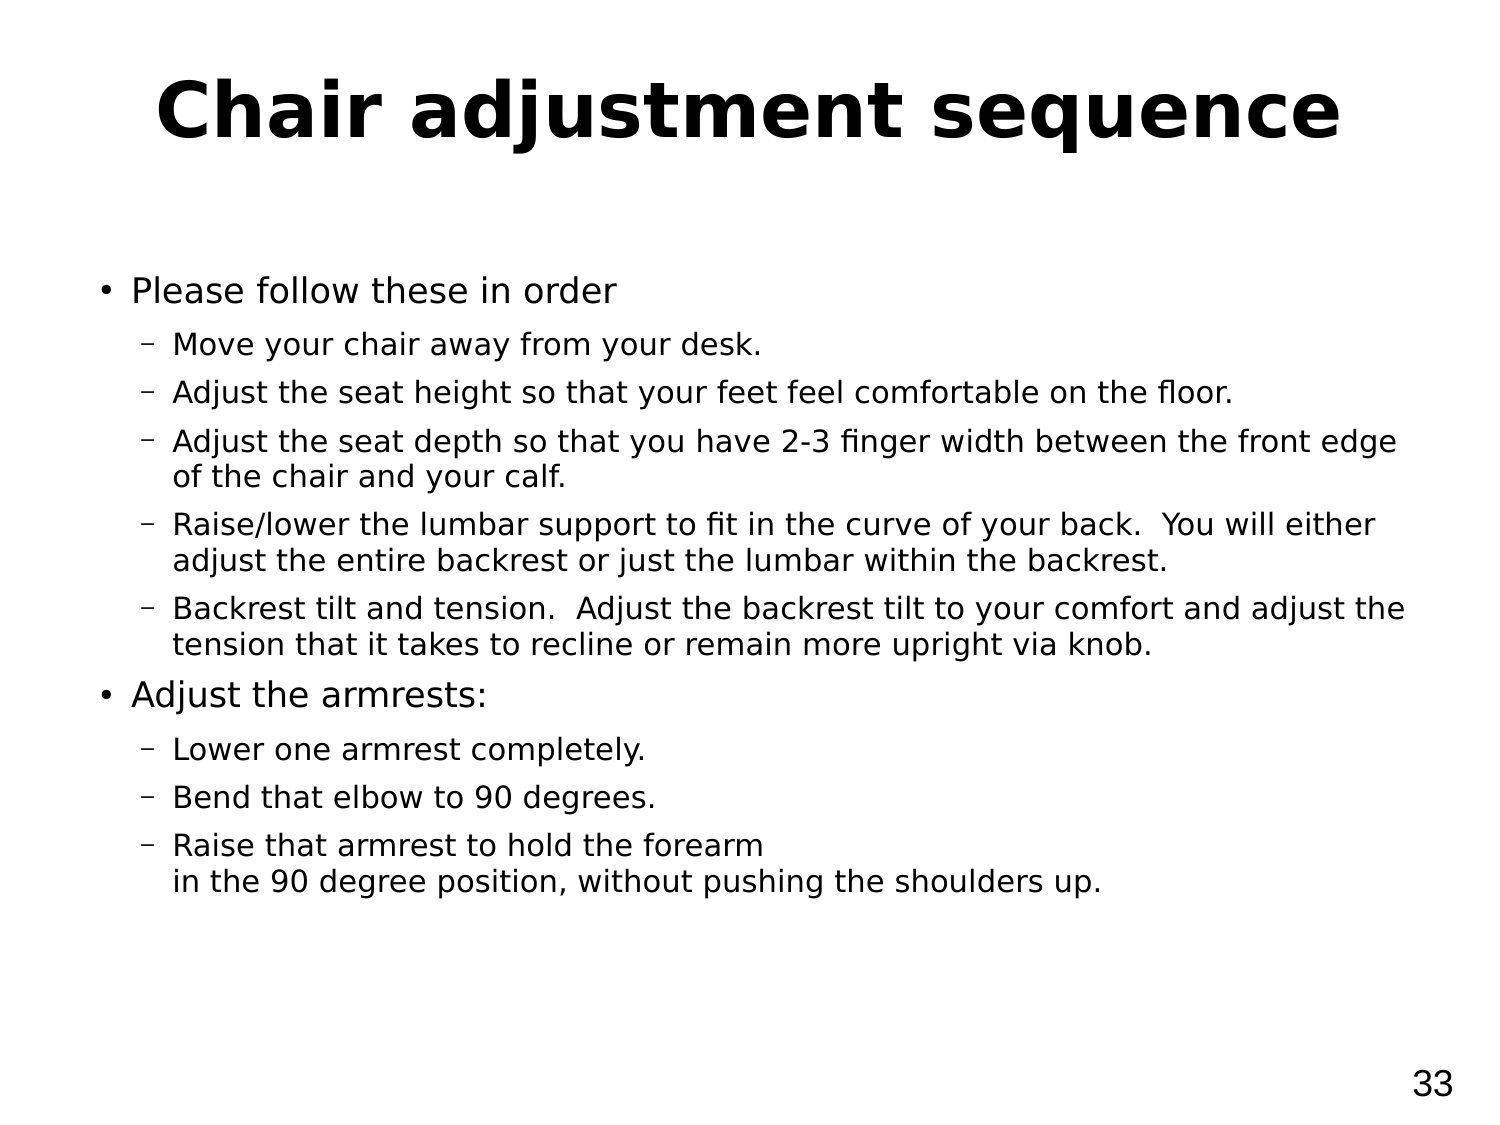

# Chair adjustment sequence
Please follow these in order
Move your chair away from your desk.
Adjust the seat height so that your feet feel comfortable on the floor.
Adjust the seat depth so that you have 2-3 finger width between the front edge of the chair and your calf.
Raise/lower the lumbar support to fit in the curve of your back. You will either adjust the entire backrest or just the lumbar within the backrest.
Backrest tilt and tension. Adjust the backrest tilt to your comfort and adjust the tension that it takes to recline or remain more upright via knob.
Adjust the armrests:
Lower one armrest completely.
Bend that elbow to 90 degrees.
Raise that armrest to hold the forearm
in the 90 degree position, without pushing the shoulders up.